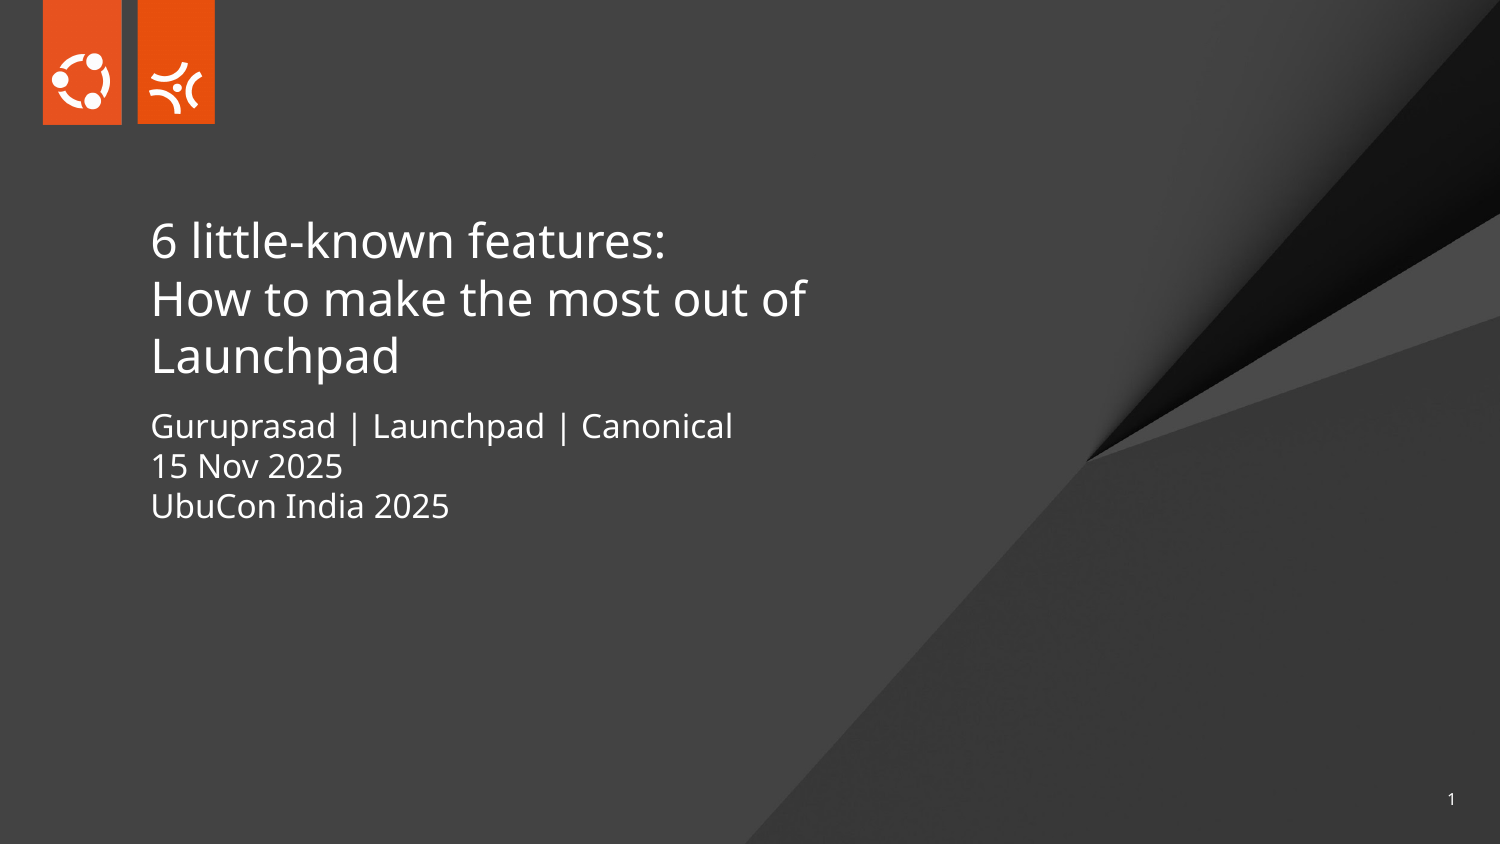

6 little-known features:
How to make the most out of Launchpad
# Guruprasad | Launchpad | Canonical 15 Nov 2025
UbuCon India 2025